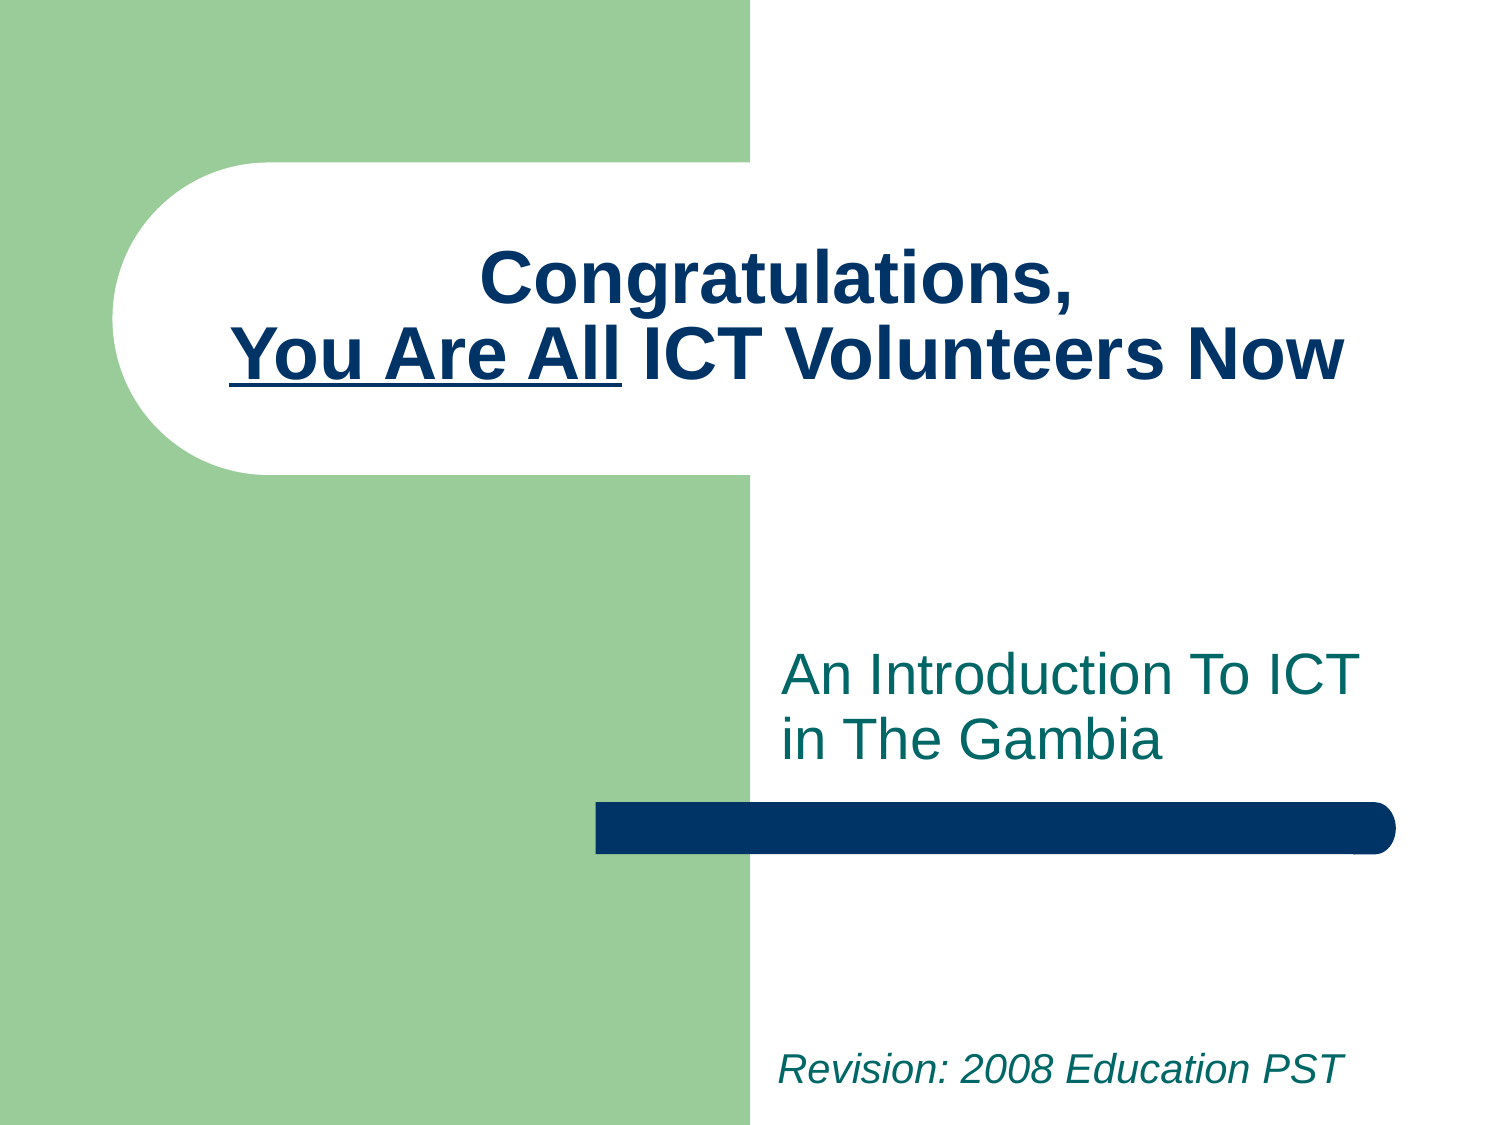

# Congratulations, You Are All ICT Volunteers Now
An Introduction To ICT in The Gambia
Revision: 2008 Education PST